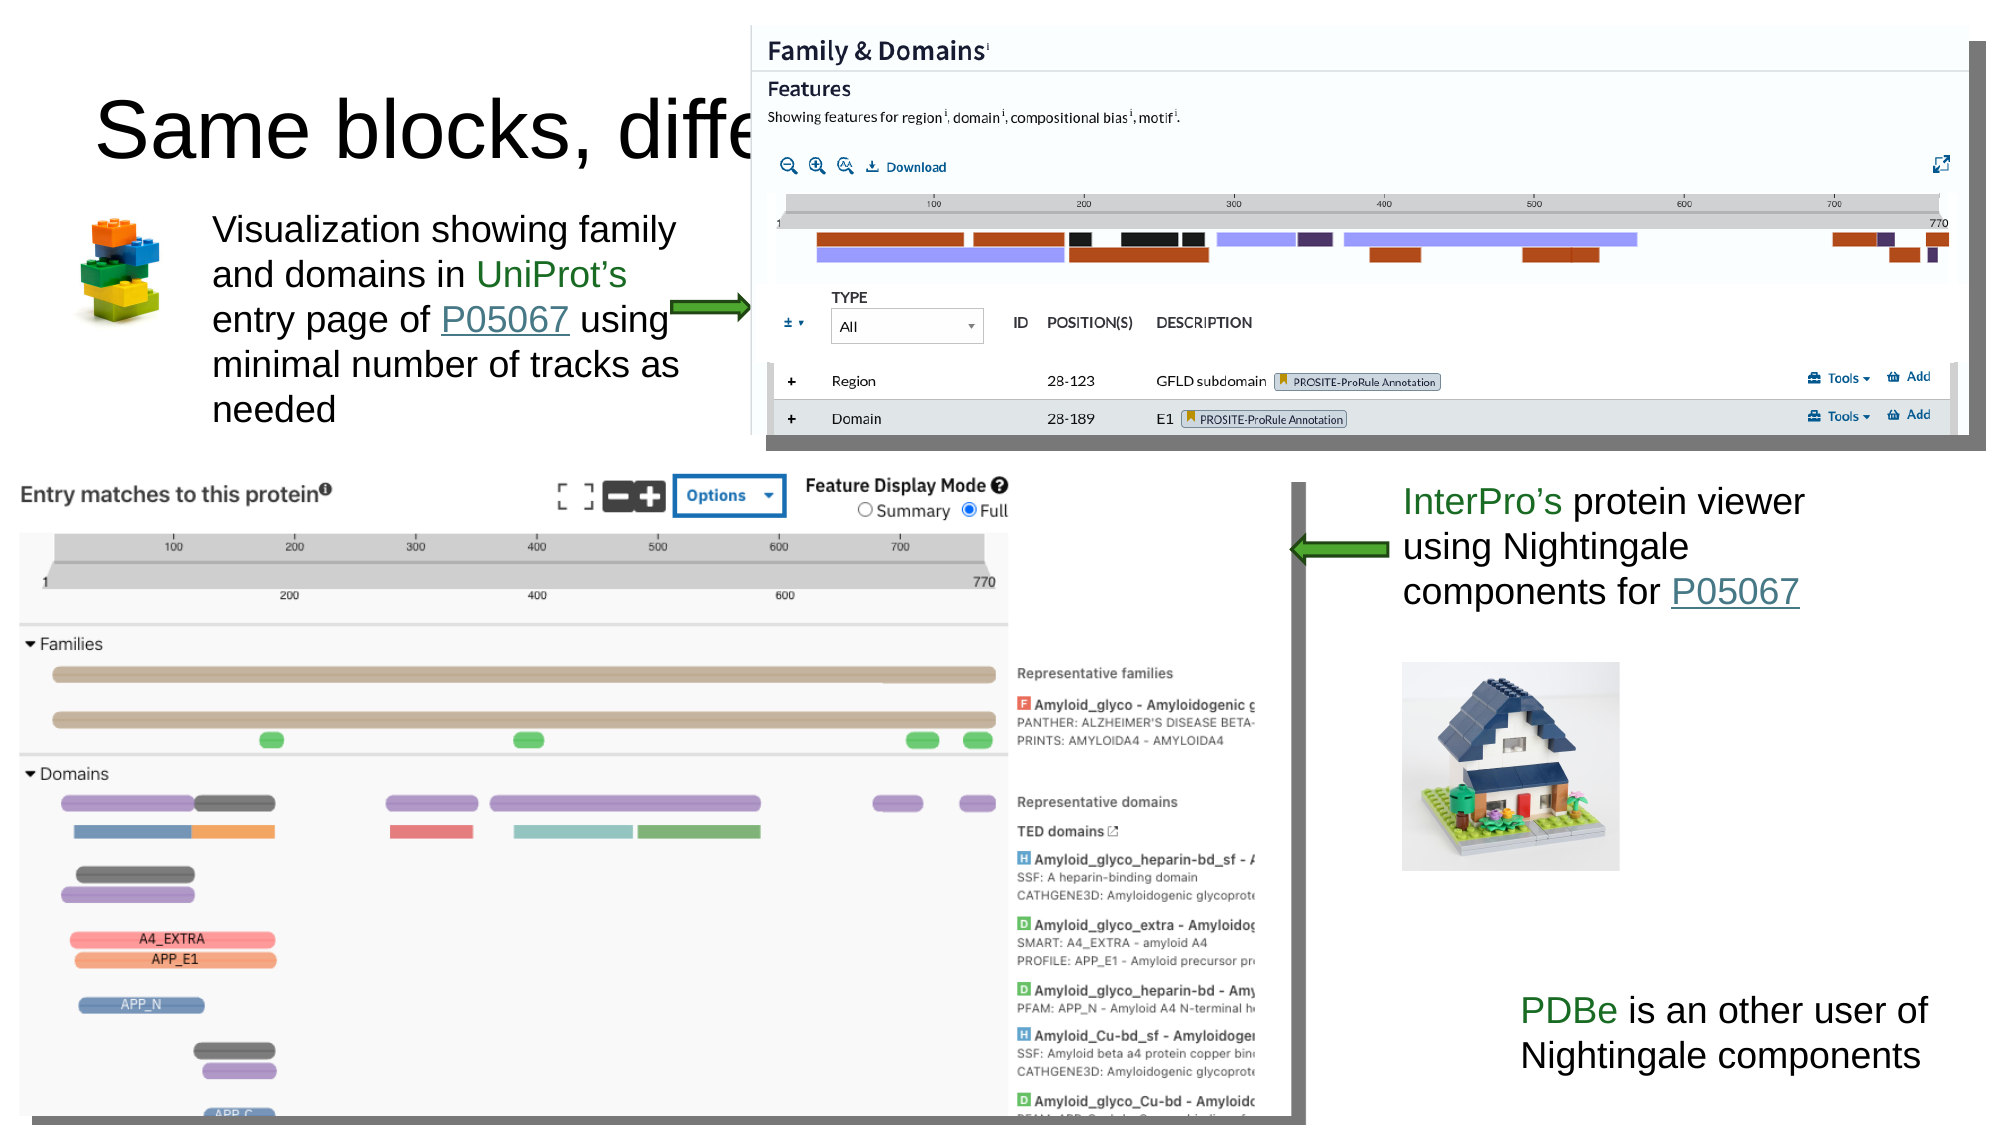

Same blocks, different results
Visualization showing family and domains in UniProt’s entry page of P05067 using minimal number of tracks as needed
InterPro’s protein viewer using Nightingale components for P05067
PDBe is an other user of Nightingale components